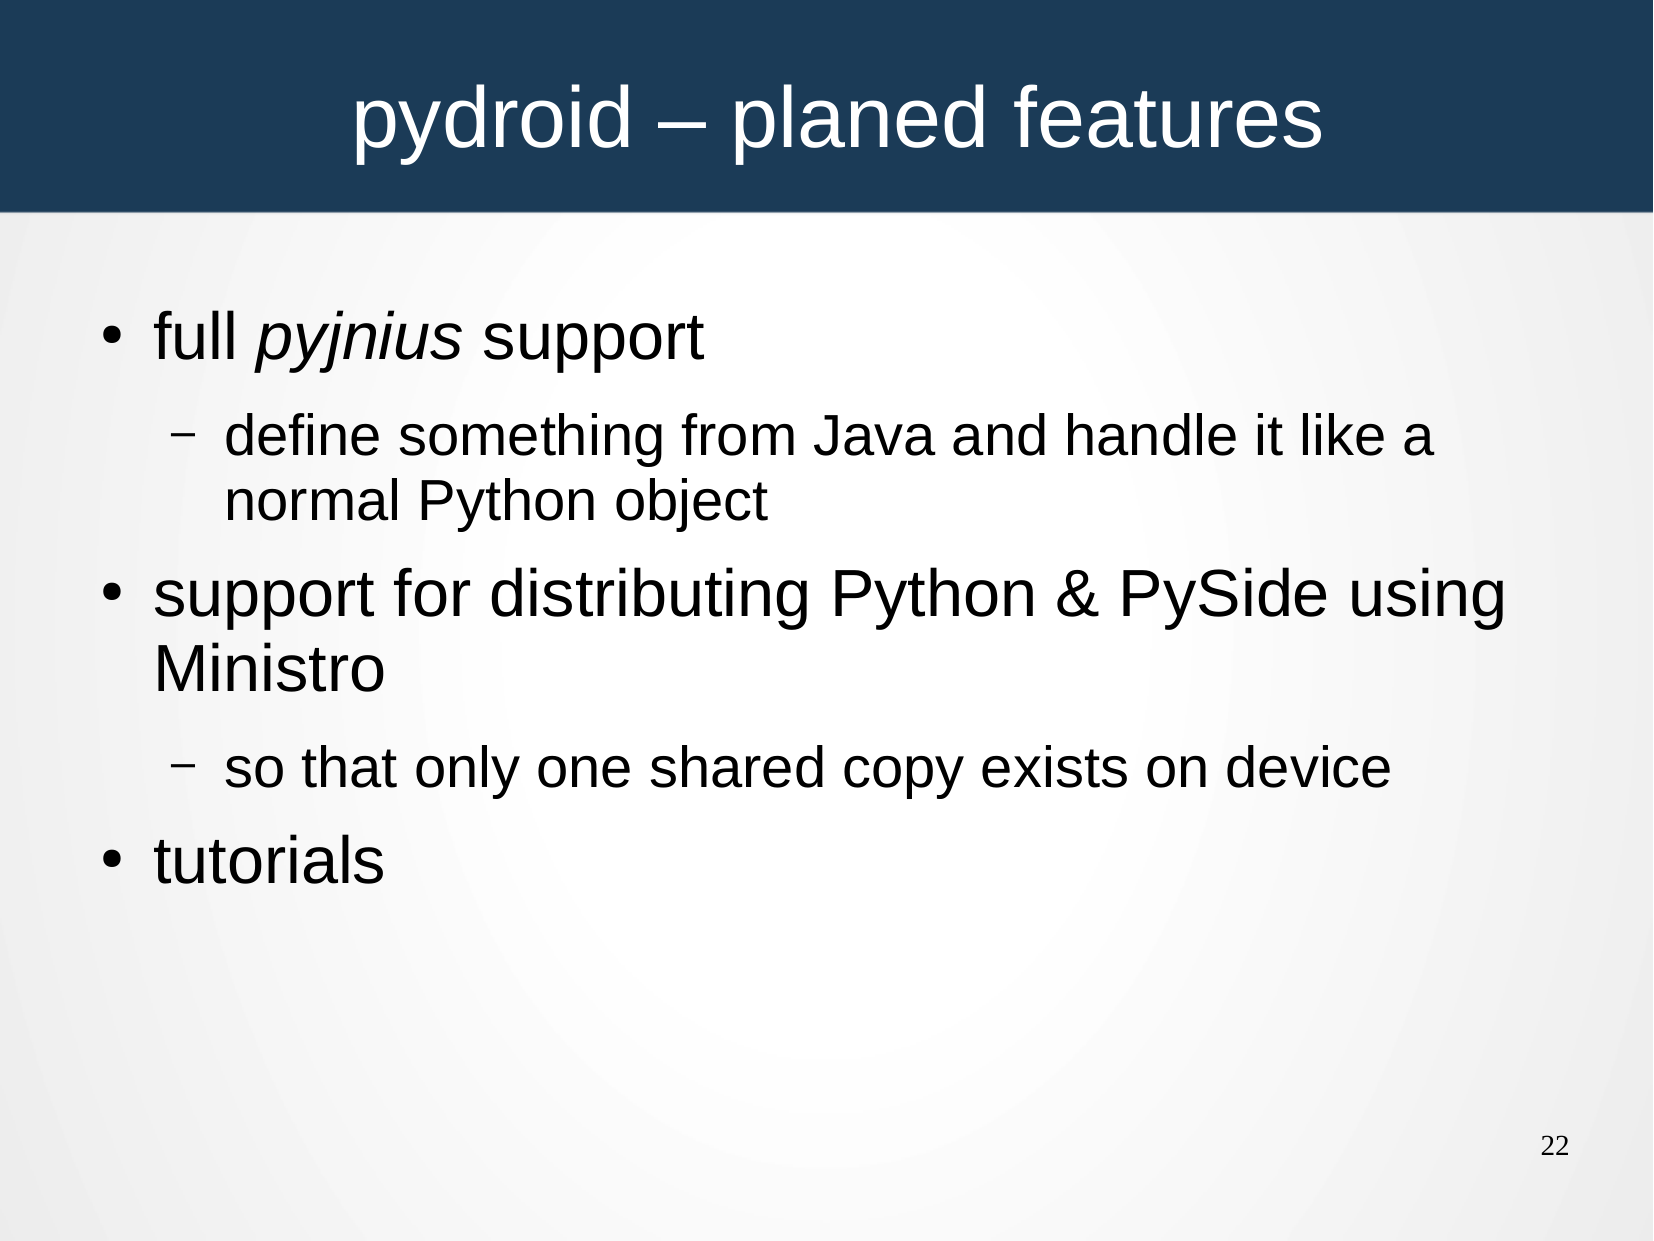

# pydroid – planed features
full pyjnius support
define something from Java and handle it like a normal Python object
support for distributing Python & PySide using Ministro
so that only one shared copy exists on device
tutorials
22